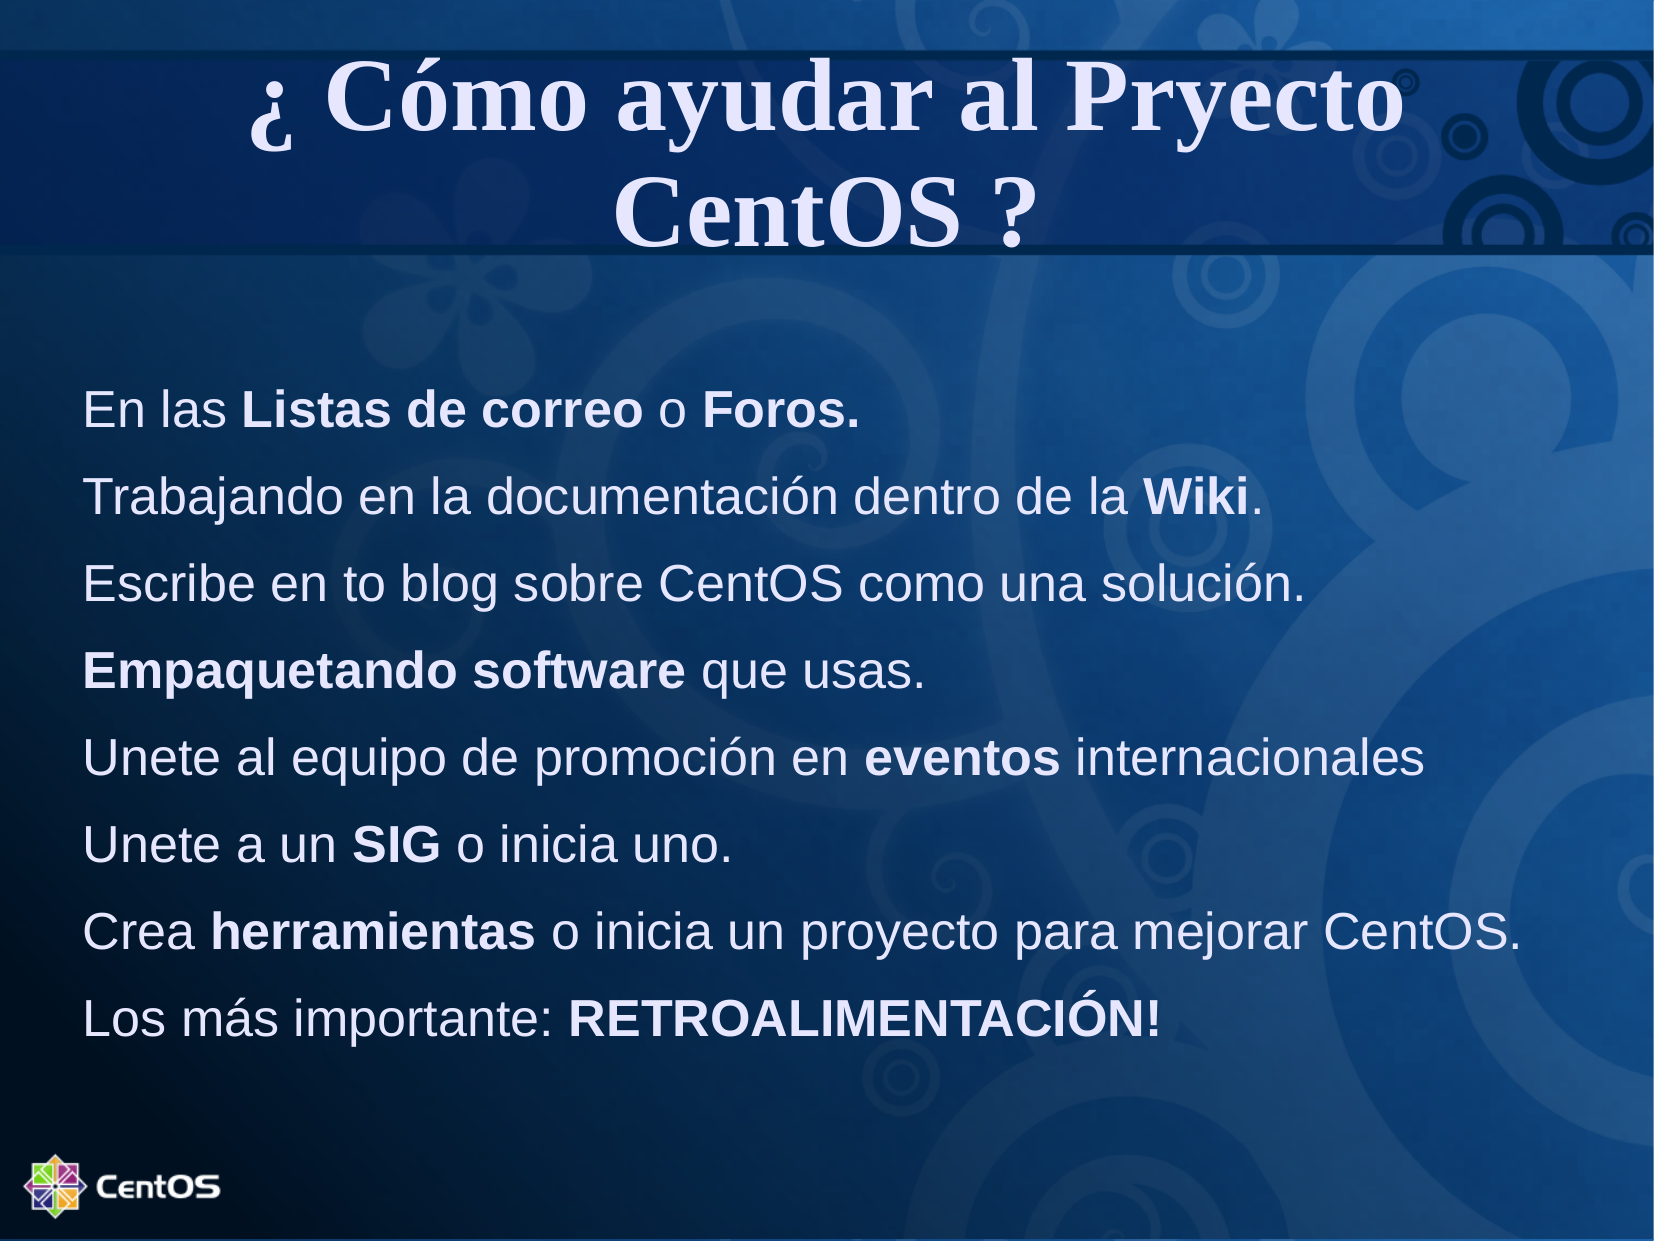

# ¿ Cómo ayudar al Pryecto CentOS ?
En las Listas de correo o Foros.
Trabajando en la documentación dentro de la Wiki.
Escribe en to blog sobre CentOS como una solución.
Empaquetando software que usas.
Unete al equipo de promoción en eventos internacionales
Unete a un SIG o inicia uno.
Crea herramientas o inicia un proyecto para mejorar CentOS.
Los más importante: RETROALIMENTACIÓN!